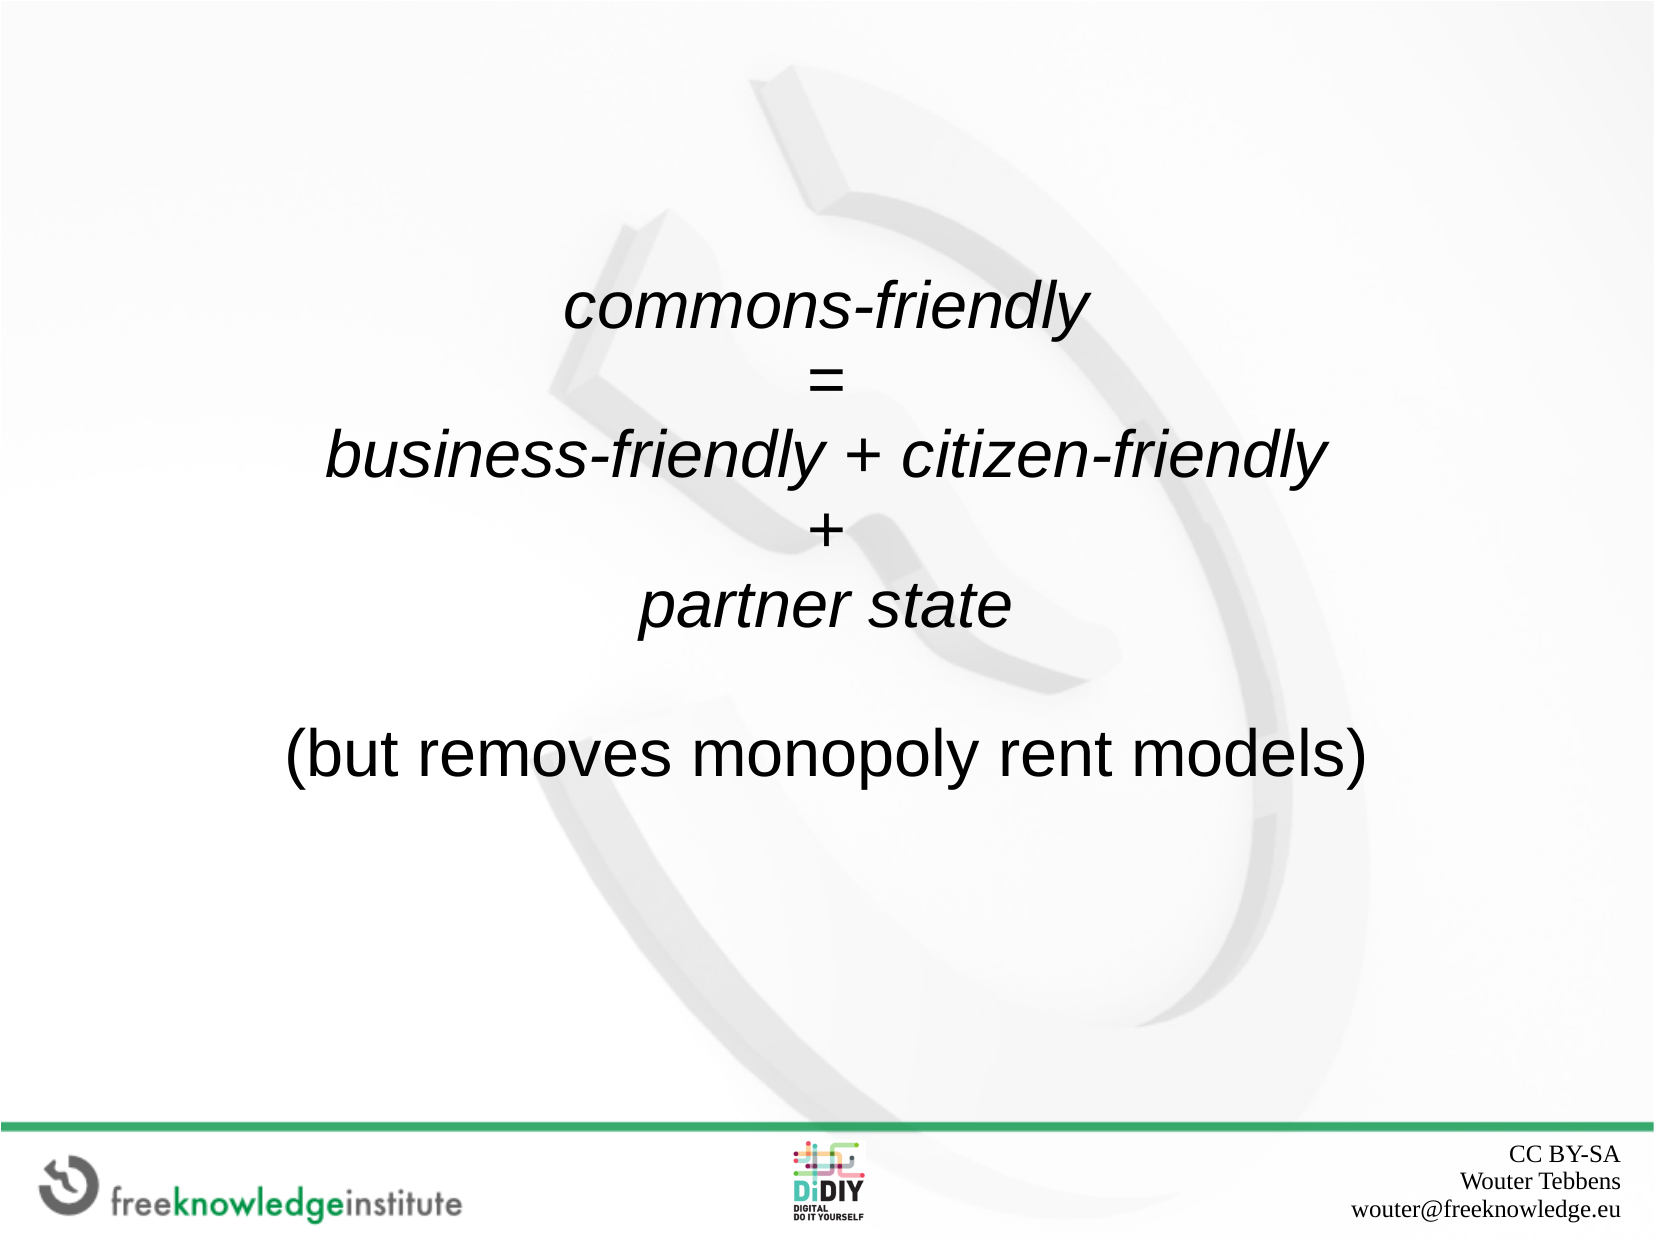

# commons-friendly
=
business-friendly + citizen-friendly
+
partner state
(but removes monopoly rent models)